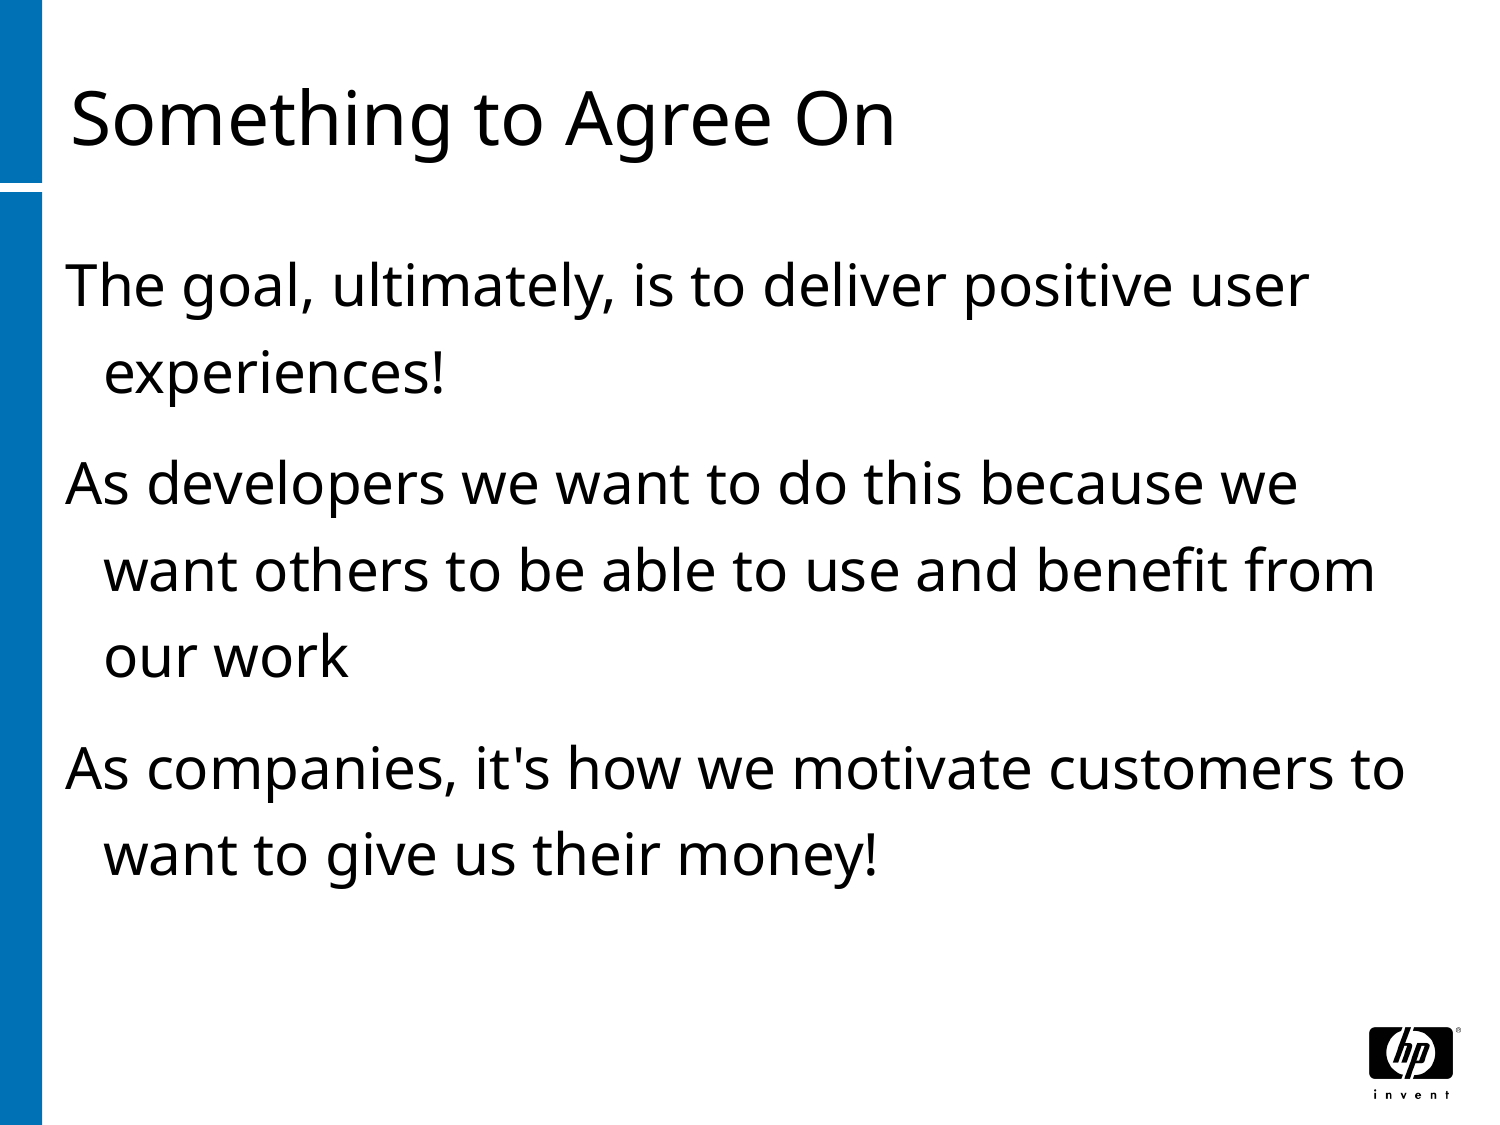

# Something to Agree On
The goal, ultimately, is to deliver positive user experiences!
As developers we want to do this because we want others to be able to use and benefit from our work
As companies, it's how we motivate customers to want to give us their money!